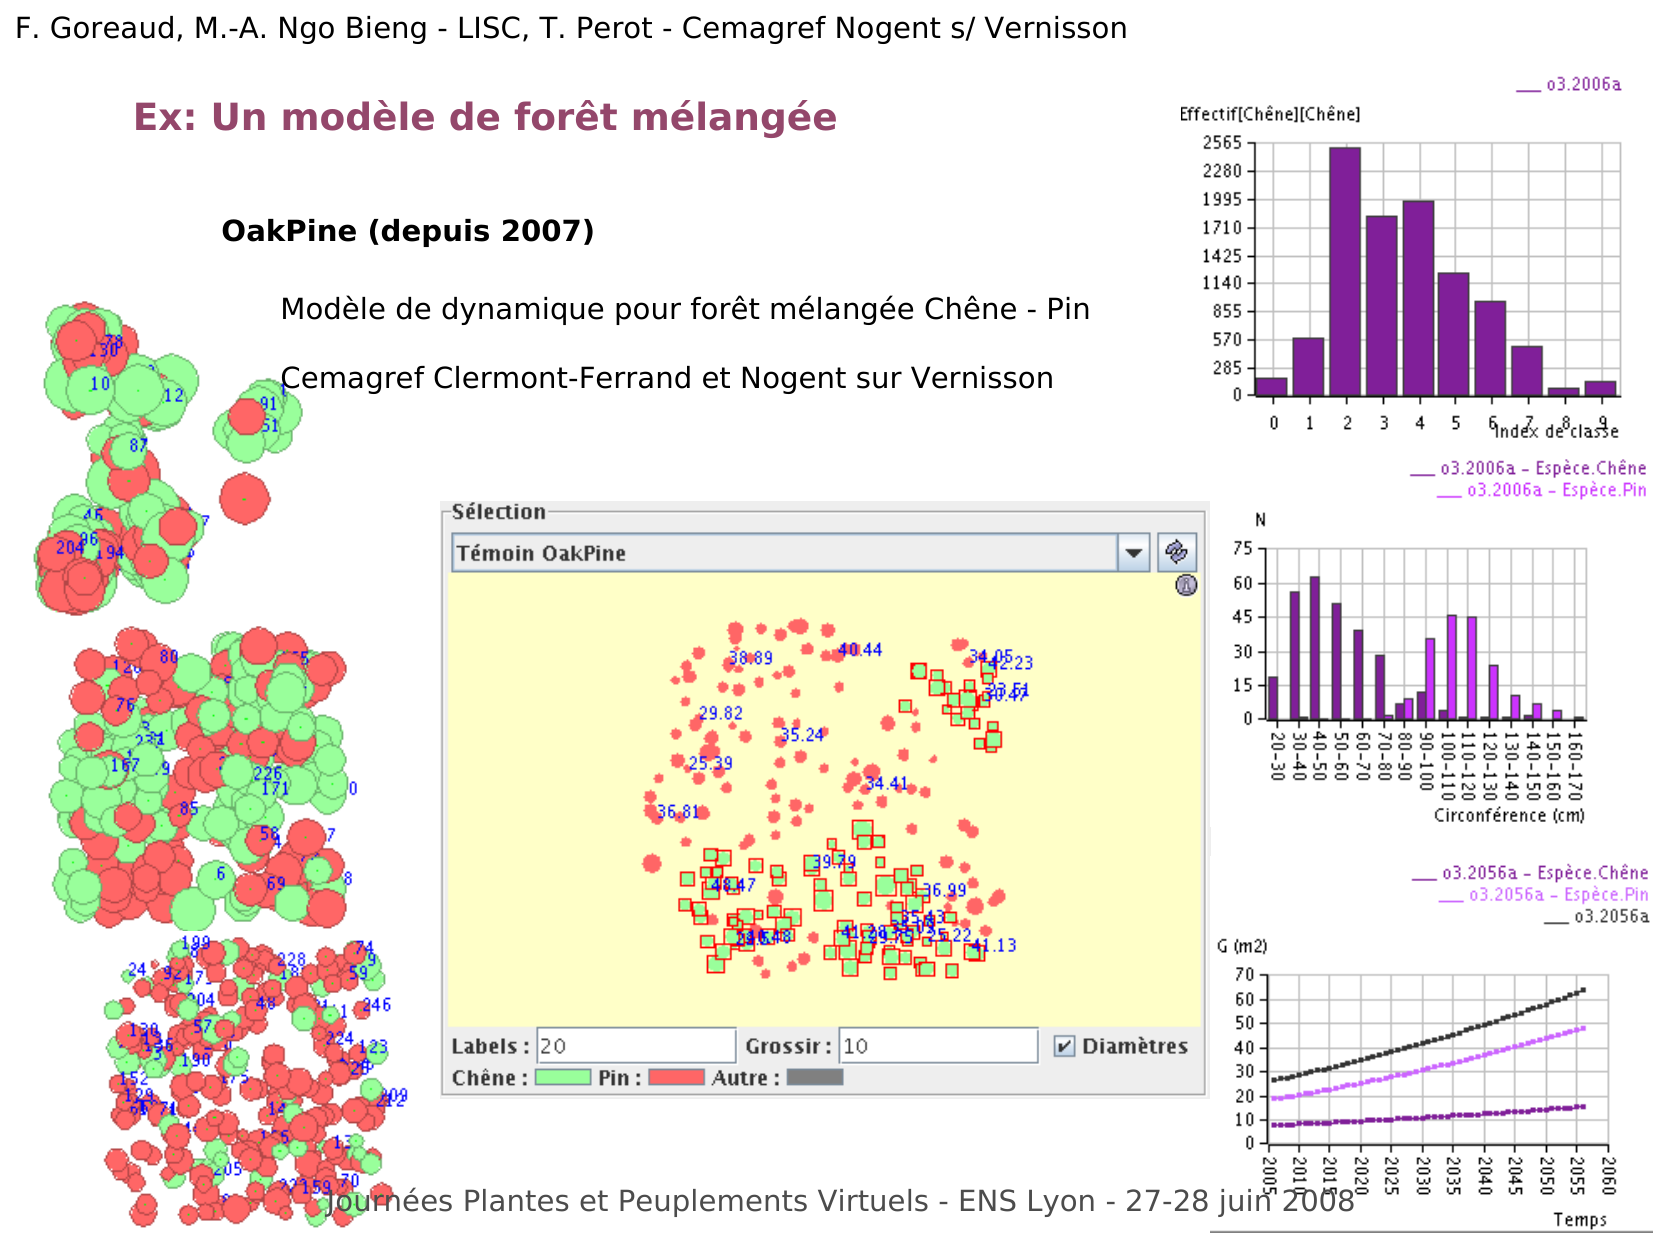

F. Goreaud, M.-A. Ngo Bieng - LISC, T. Perot - Cemagref Nogent s/ Vernisson
Ex: Un modèle de forêt mélangée
OakPine (depuis 2007)
Modèle de dynamique pour forêt mélangée Chêne - Pin
Cemagref Clermont-Ferrand et Nogent sur Vernisson
Journées Plantes et Peuplements Virtuels - ENS Lyon - 27-28 juin 2008